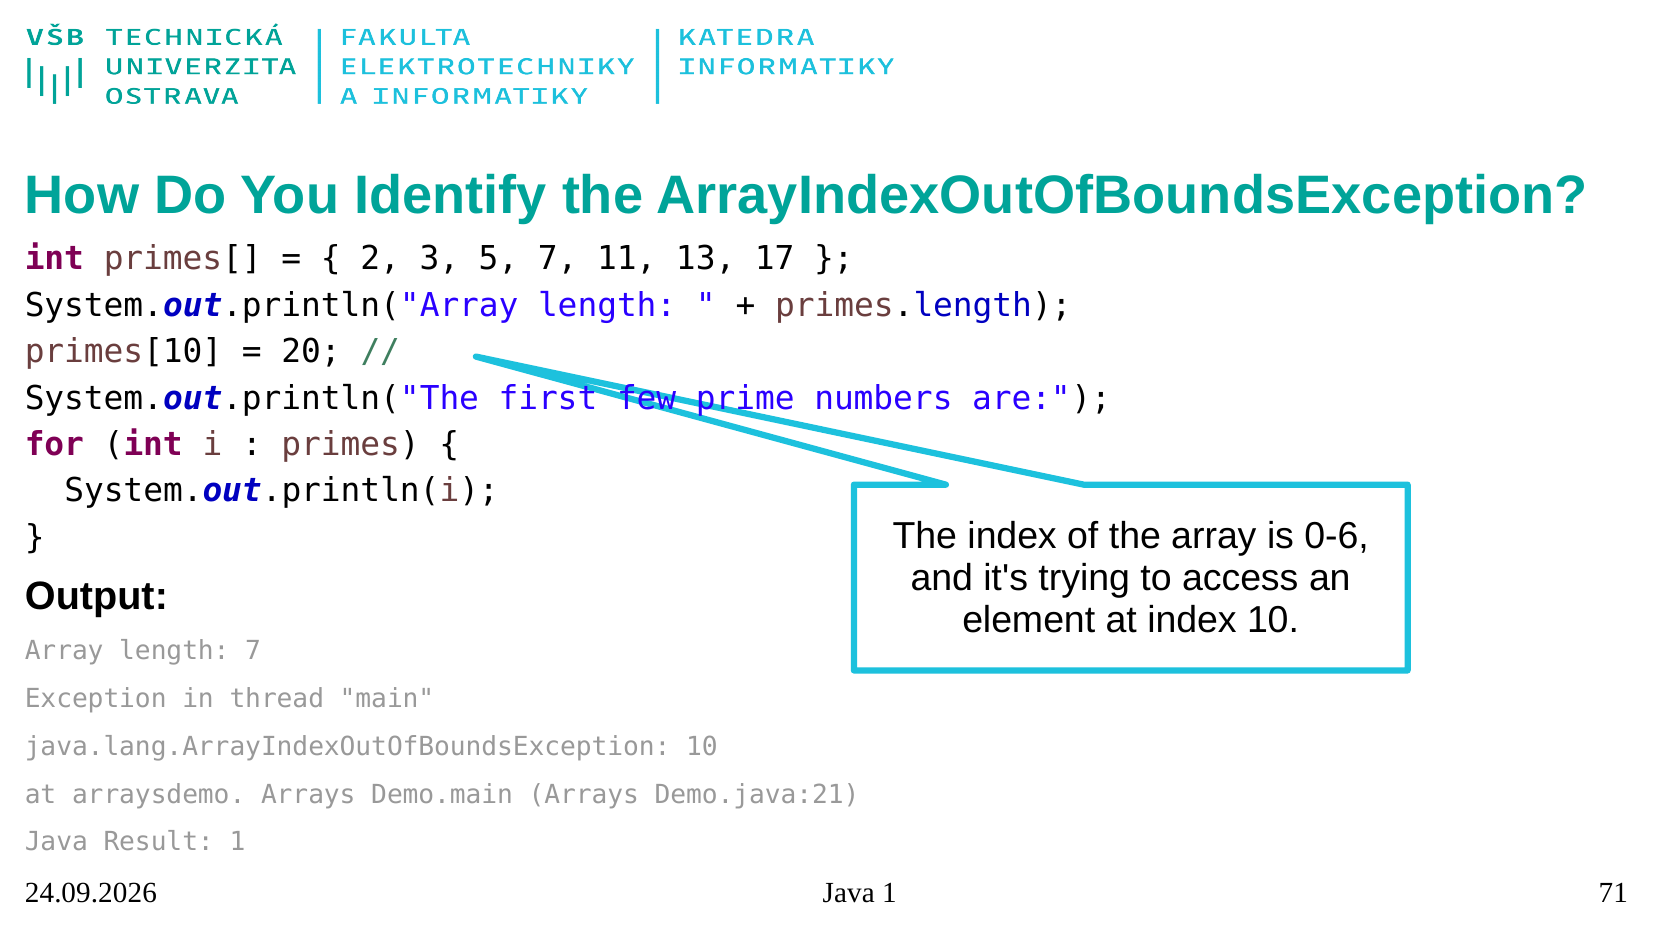

# How Do You Identify the ArrayIndexOutOfBoundsException?
int primes[] = { 2, 3, 5, 7, 11, 13, 17 };
System.out.println("Array length: " + primes.length);
primes[10] = 20; //
System.out.println("The first few prime numbers are:");
for (int i : primes) {
 System.out.println(i);
}
Output:
Array length: 7
Exception in thread "main"
java.lang.ArrayIndexOutOfBoundsException: 10
at arraysdemo. Arrays Demo.main (Arrays Demo.java:21)
Java Result: 1
The index of the array is 0-6, and it's trying to access an element at index 10.
Java 1
71